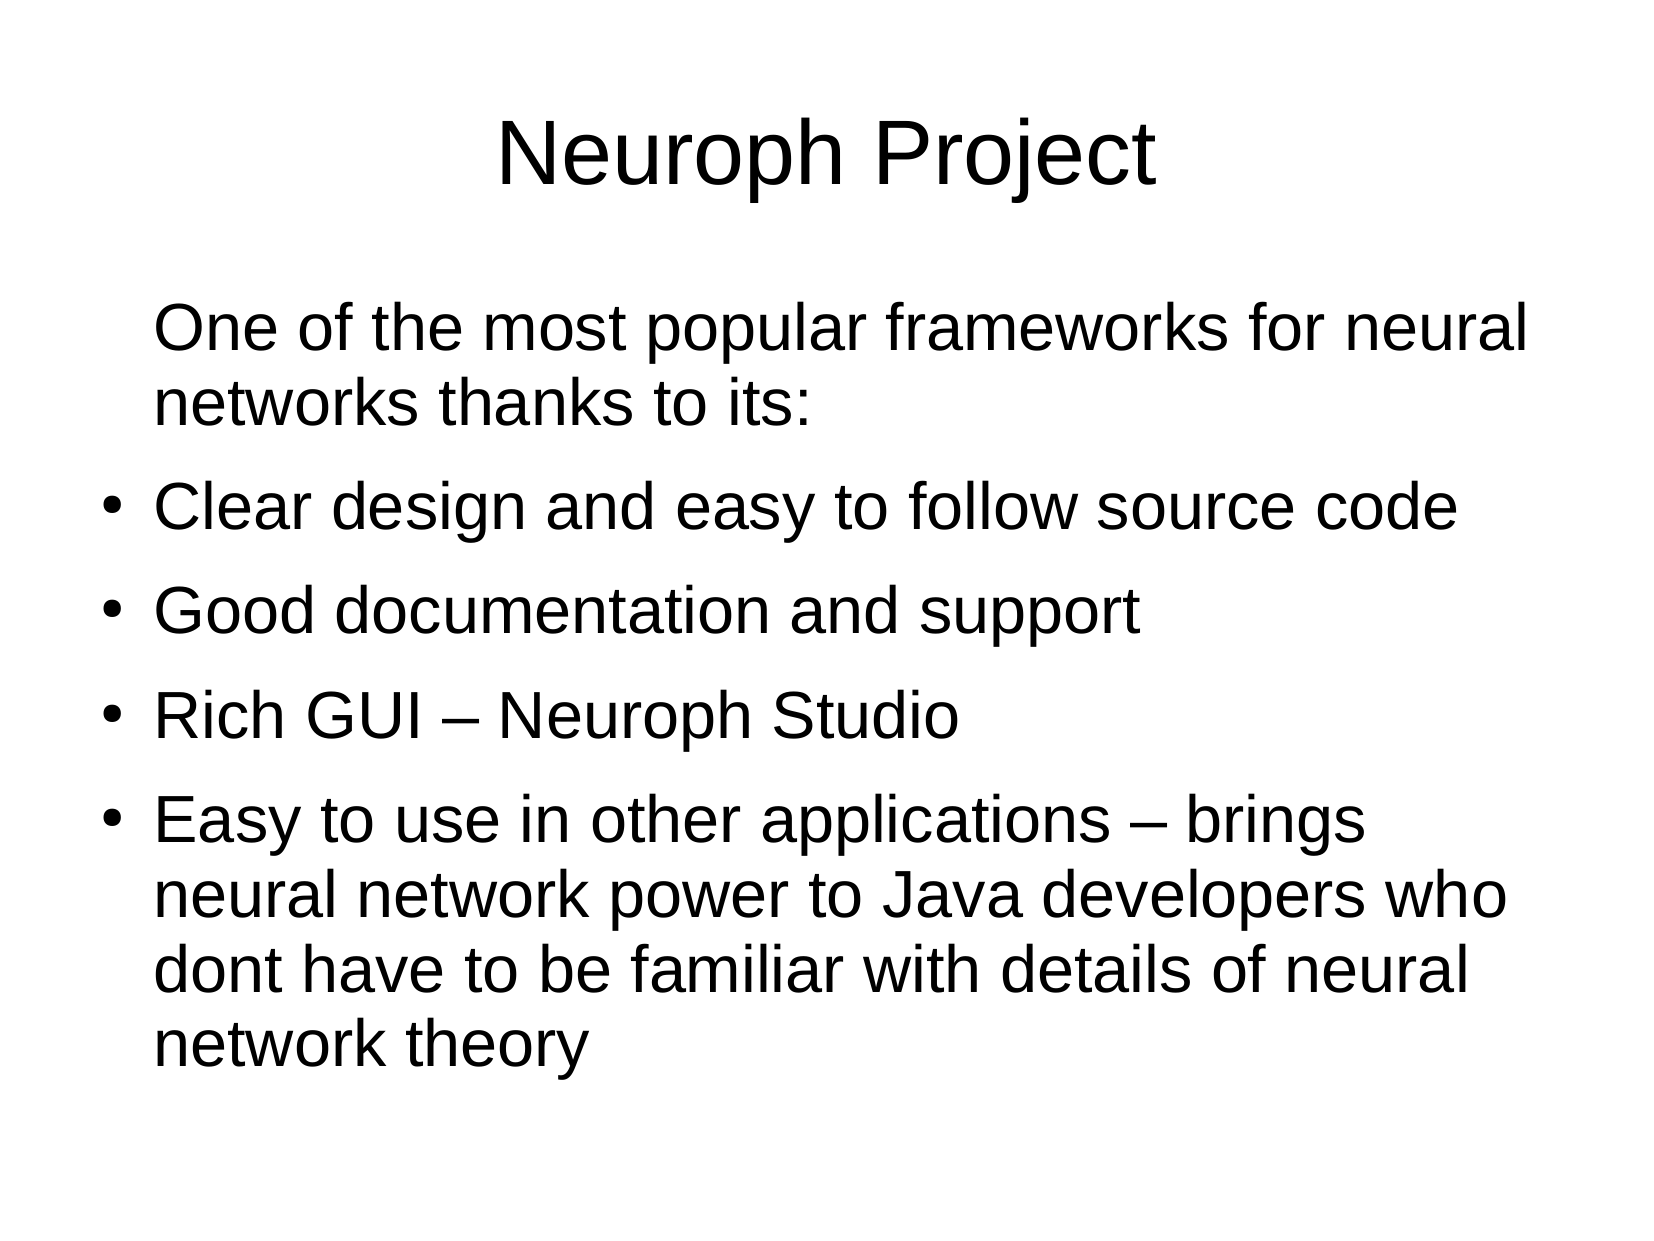

# Neuroph Project
One of the most popular frameworks for neural networks thanks to its:
Clear design and easy to follow source code
Good documentation and support
Rich GUI – Neuroph Studio
Easy to use in other applications – brings neural network power to Java developers who dont have to be familiar with details of neural network theory